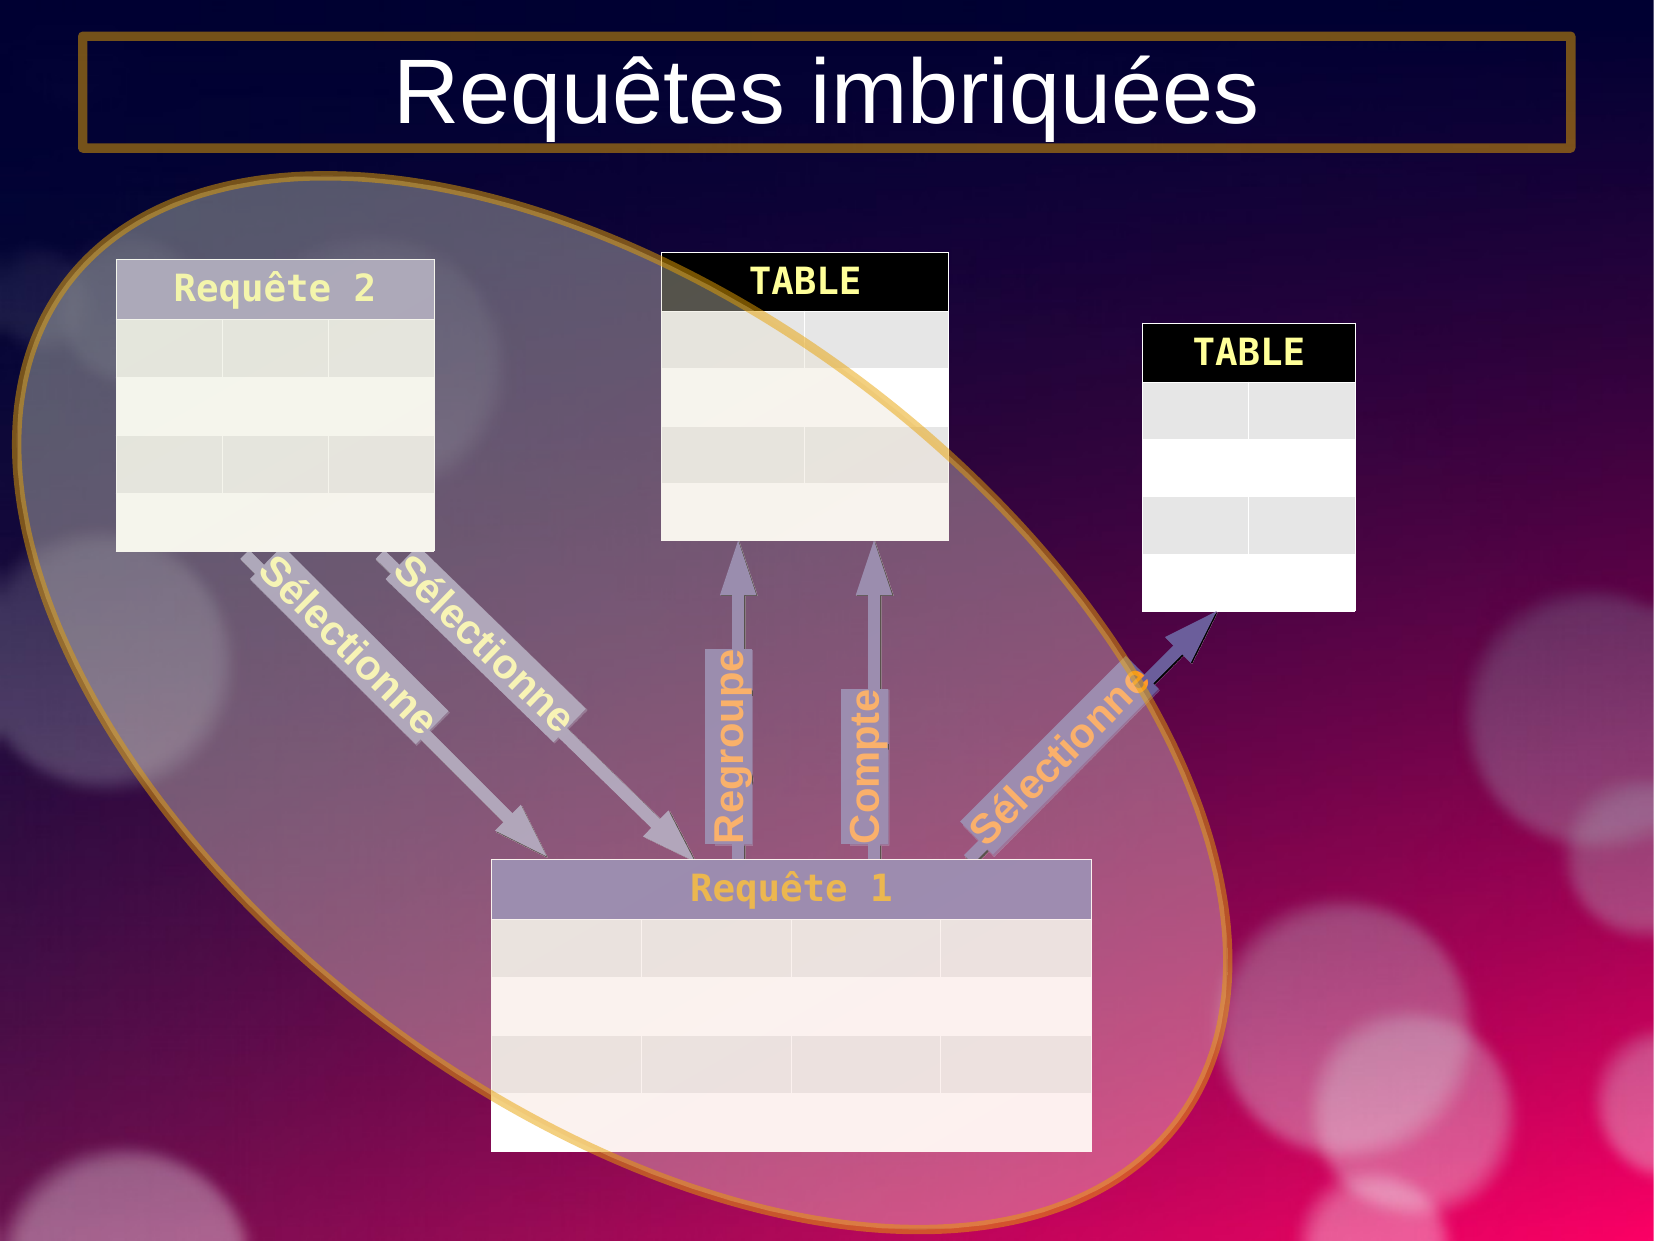

# Requêtes imbriquées
| TABLE | |
| --- | --- |
| | |
| | |
| | |
| | |
| TABLE | |
| --- | --- |
| | |
| | |
| | |
| | |
Regroupe
Compte
Sélectionne
| Requête 1 | | | |
| --- | --- | --- | --- |
| | | | |
| | | | |
| | | | |
| | | | |
| Requête 2 | | |
| --- | --- | --- |
| | | |
| | | |
| | | |
| | | |
Sélectionne
Sélectionne